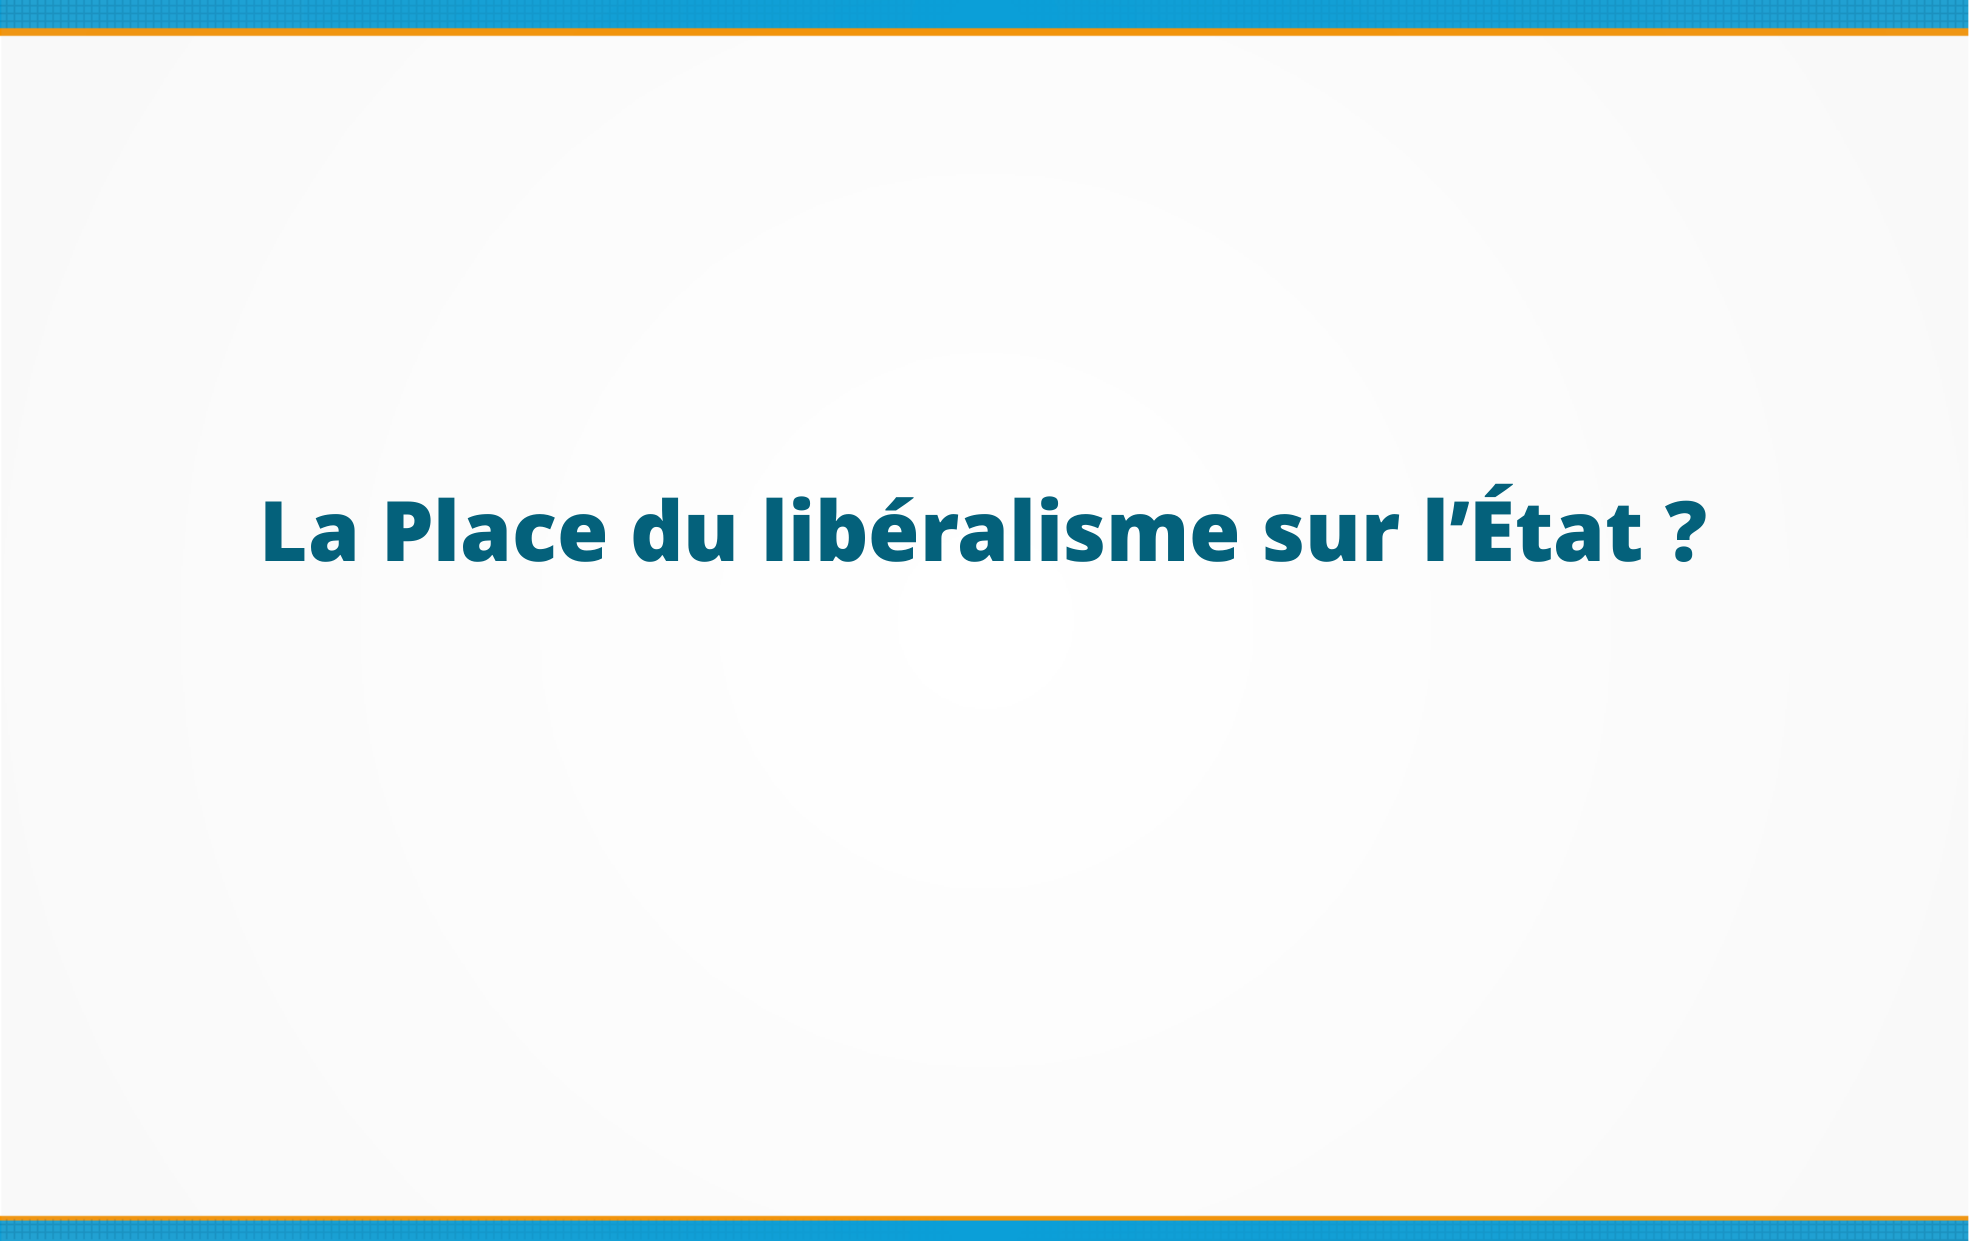

# La Place du libéralisme sur l’État ?